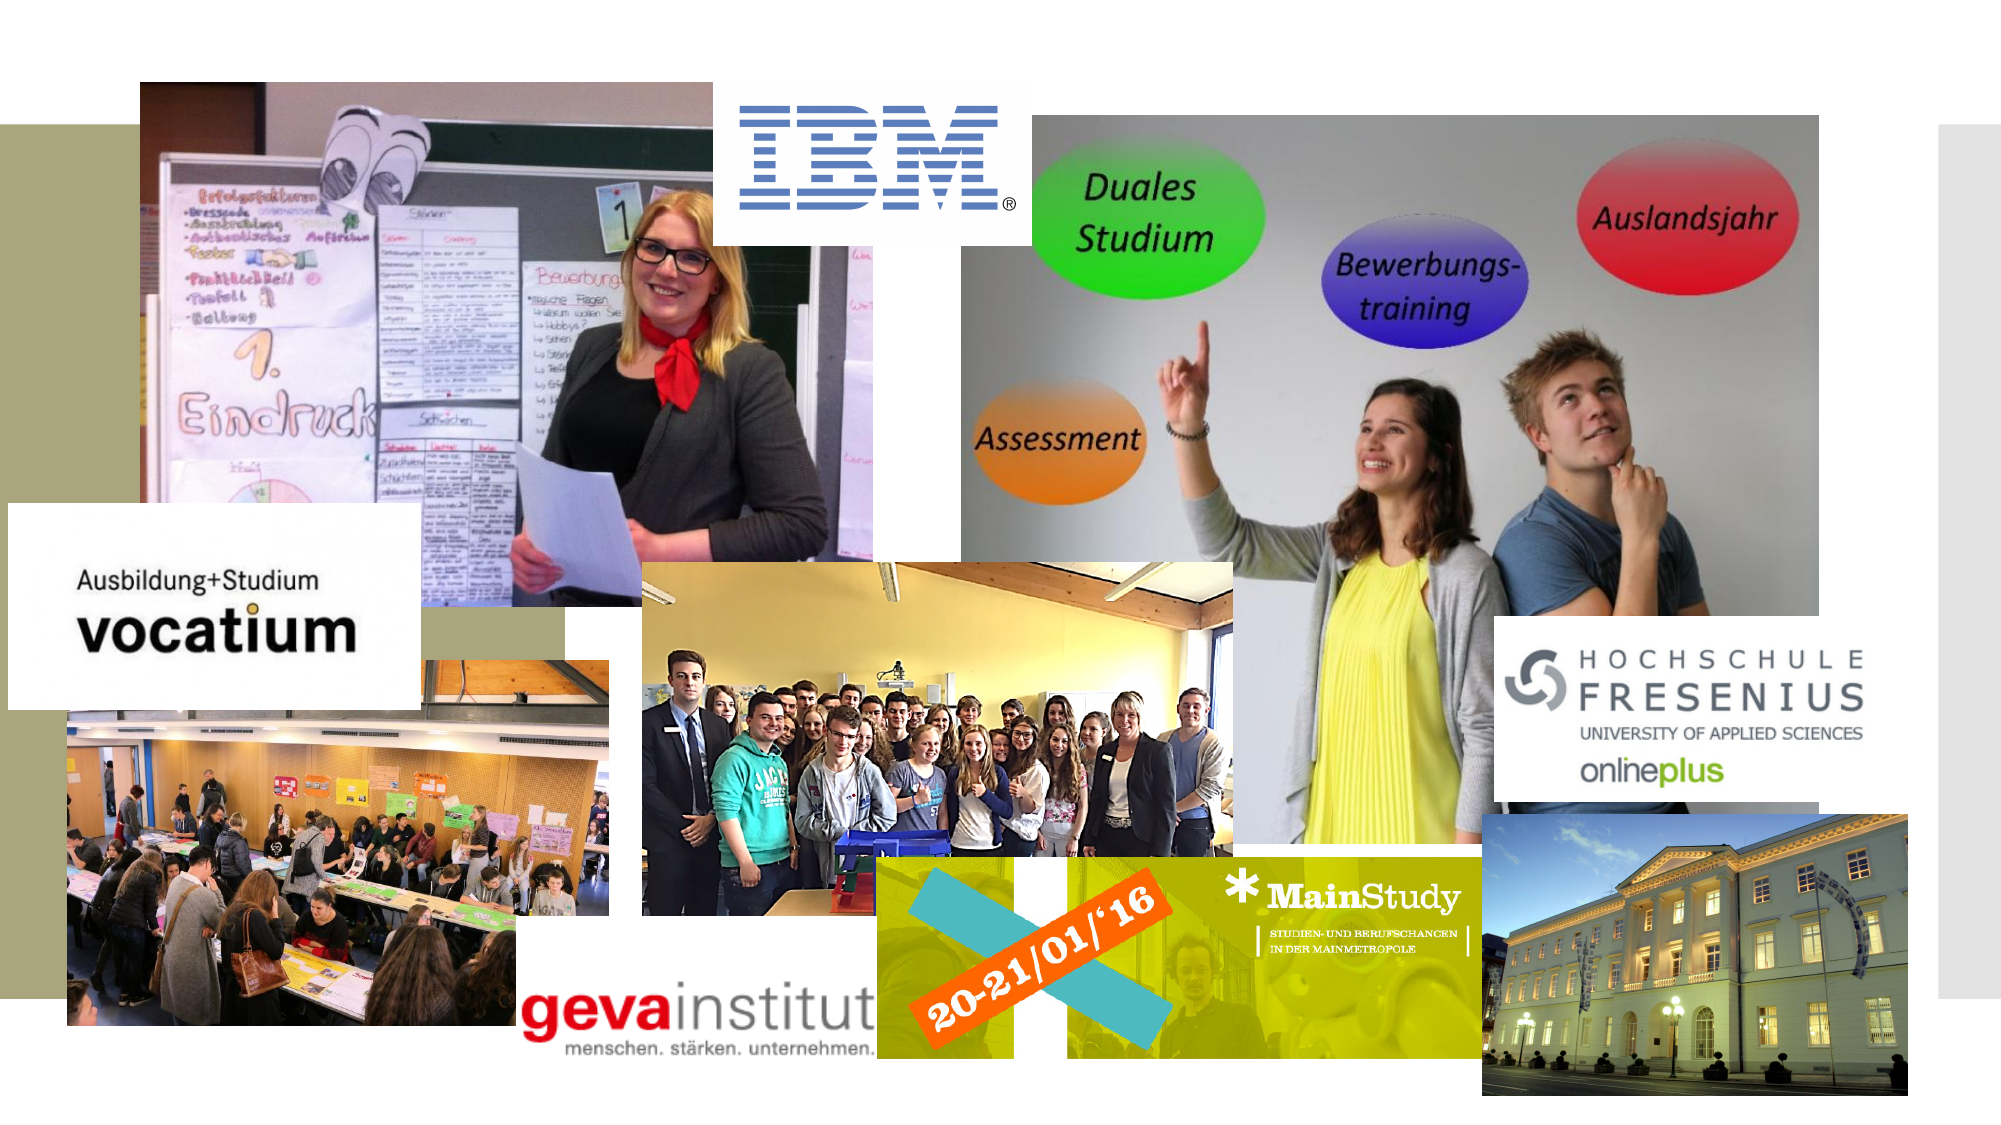

# Berufs- und Studien-orientierung (BO) in der gymnasialen Oberstufe der Limesschule